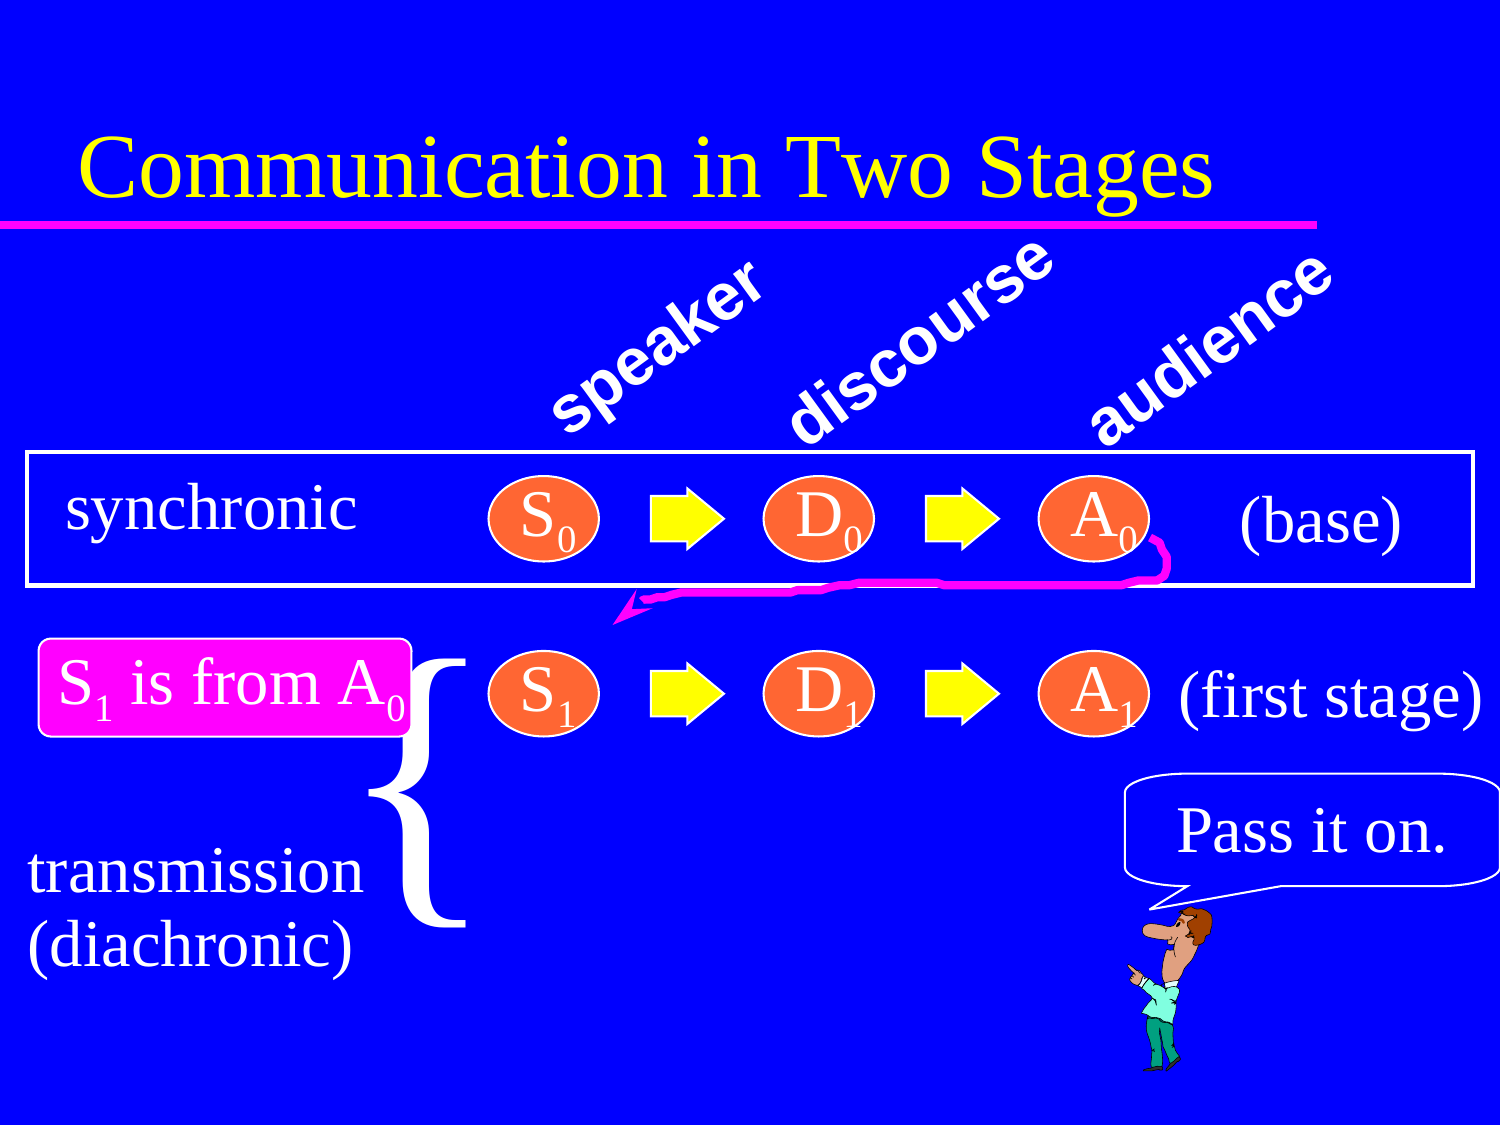

# Communication in Two Stages
discourse
audience
speaker
synchronic
(base)
S0
D0
A0
{
transmission (diachronic)
S1 is from A0
(first stage)
S1
D1
A1
Pass it on.